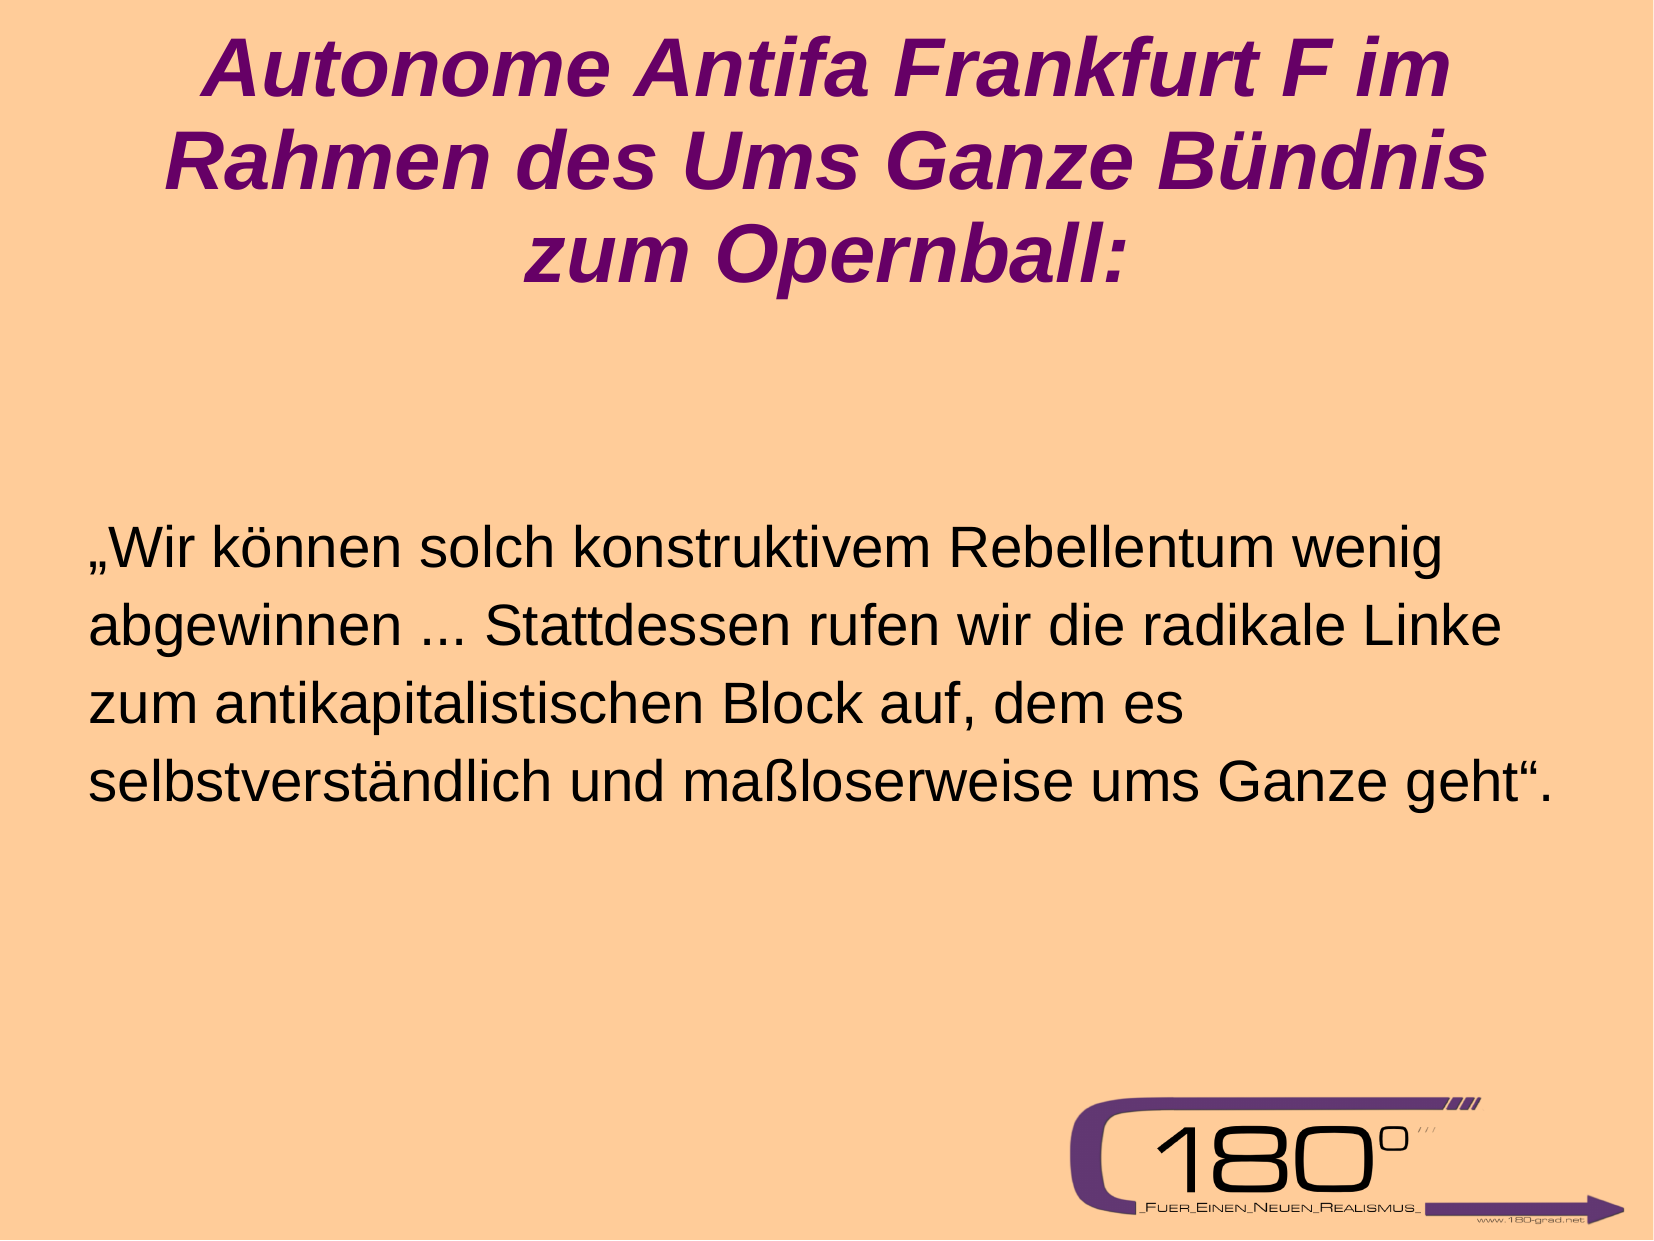

# Autonome Antifa Frankfurt F im Rahmen des Ums Ganze Bündnis zum Opernball:
„Wir können solch konstruktivem Rebellentum wenig abgewinnen ... Stattdessen rufen wir die radikale Linke zum antikapitalistischen Block auf, dem es selbstverständlich und maßloserweise ums Ganze geht“.